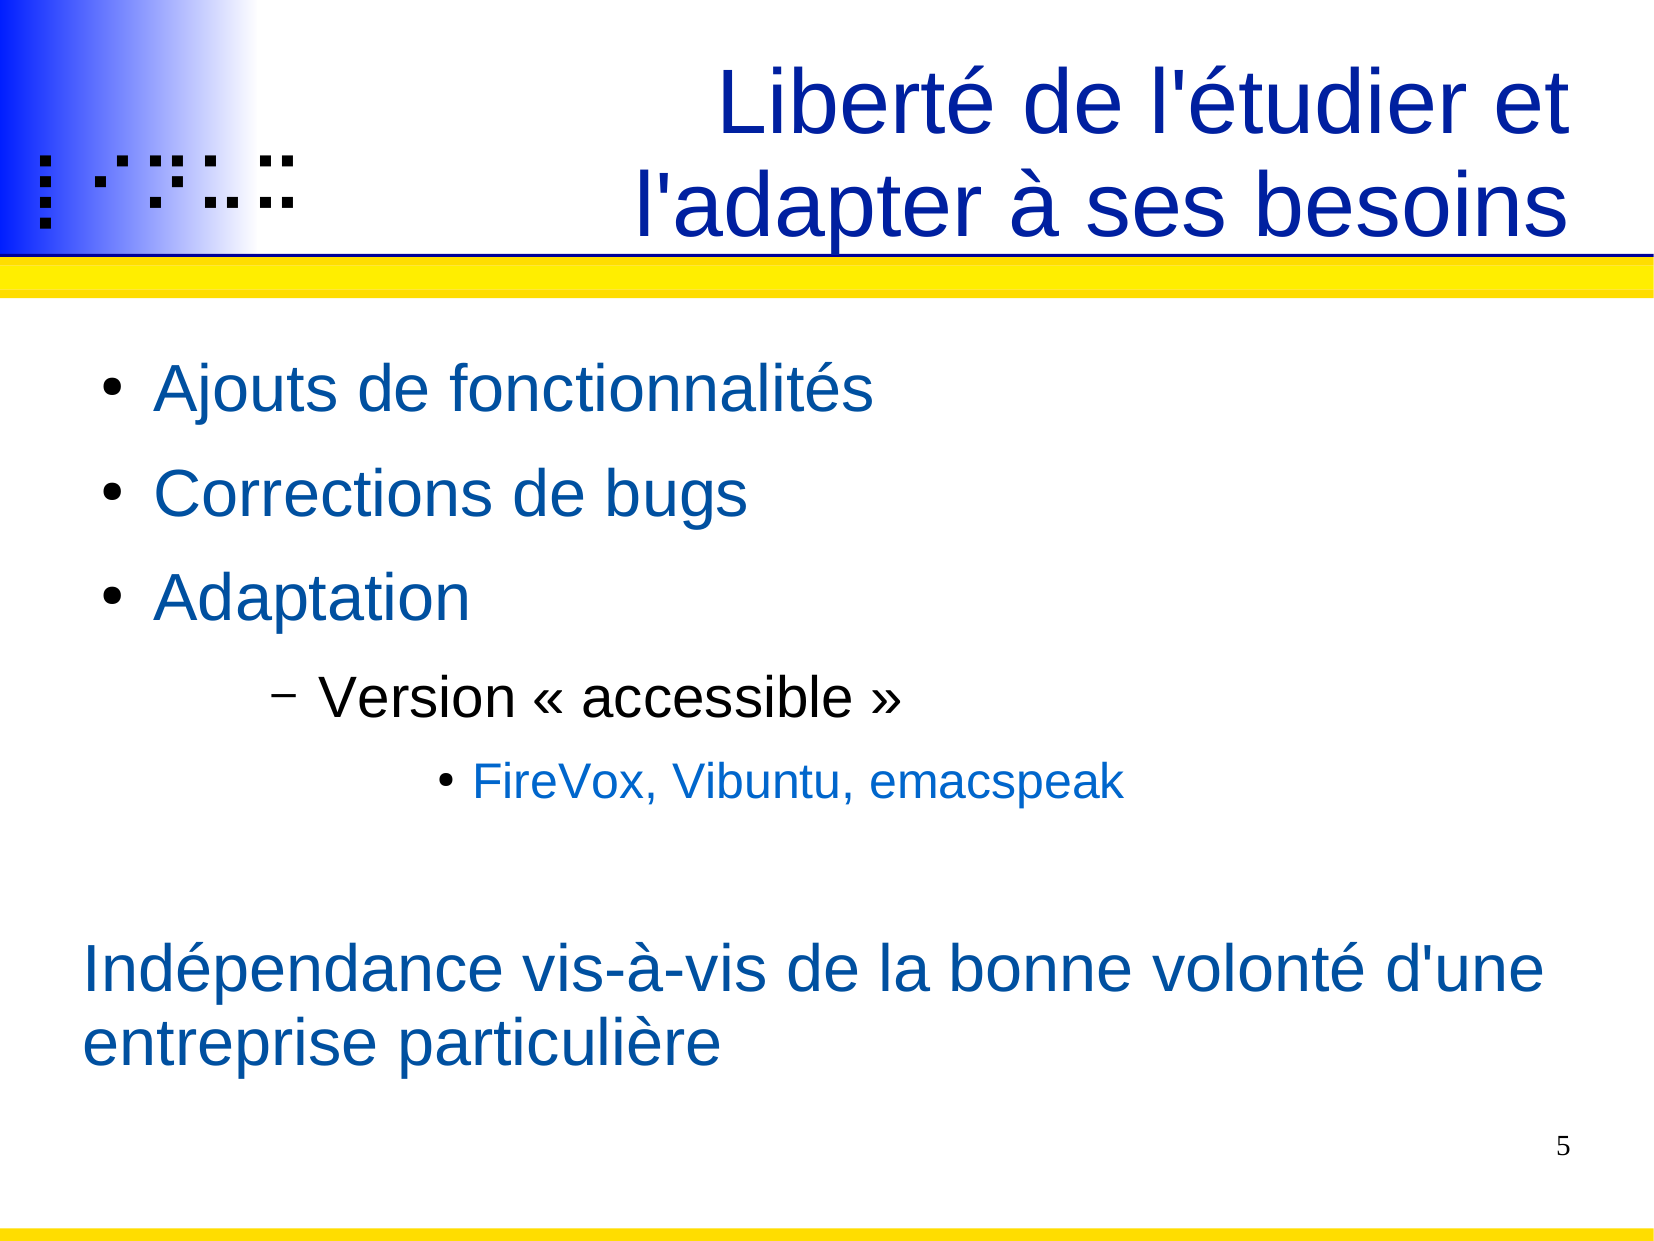

# Liberté de l'étudier et l'adapter à ses besoins
Ajouts de fonctionnalités
Corrections de bugs
Adaptation
Version « accessible »
FireVox, Vibuntu, emacspeak
Indépendance vis-à-vis de la bonne volonté d'une entreprise particulière
5